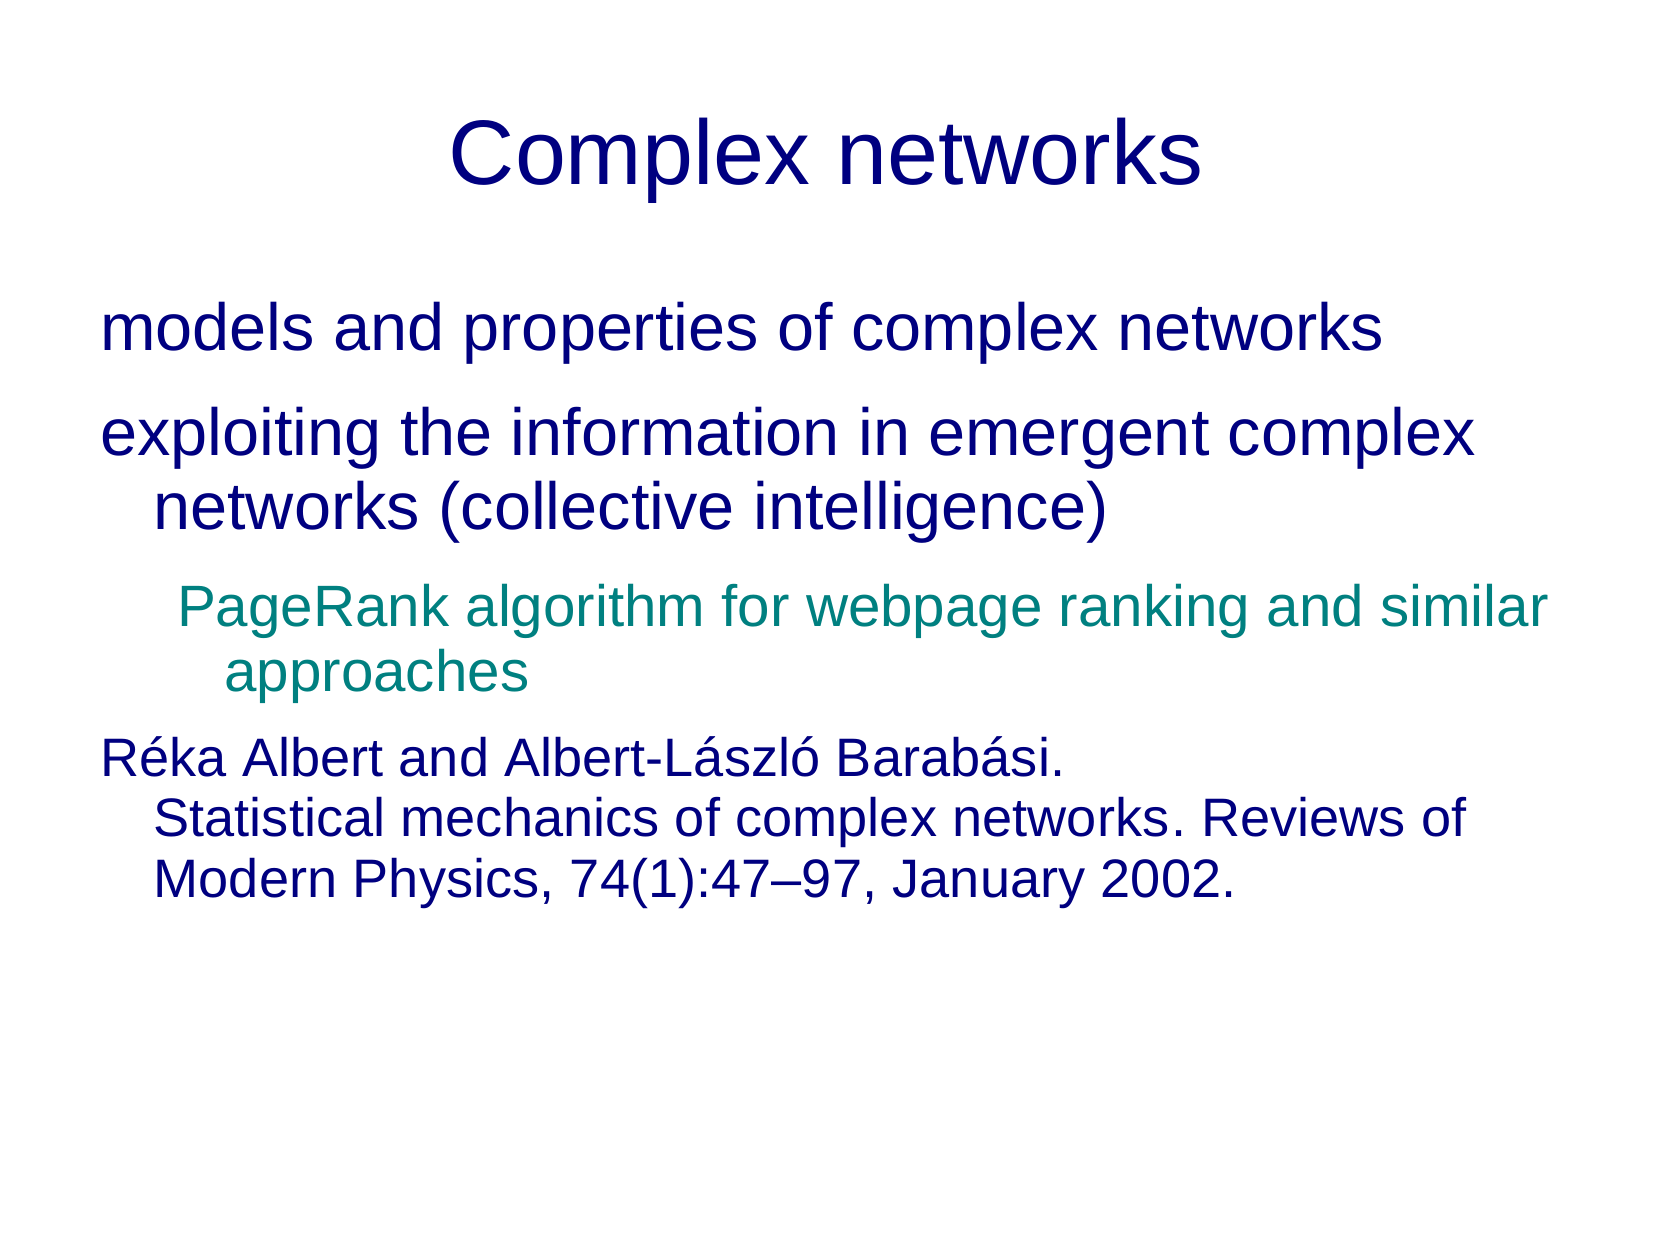

# Complex networks
models and properties of complex networks
exploiting the information in emergent complex networks (collective intelligence)
PageRank algorithm for webpage ranking and similar approaches
Réka Albert and Albert-László Barabási. Statistical mechanics of complex networks. Reviews of Modern Physics, 74(1):47–97, January 2002.